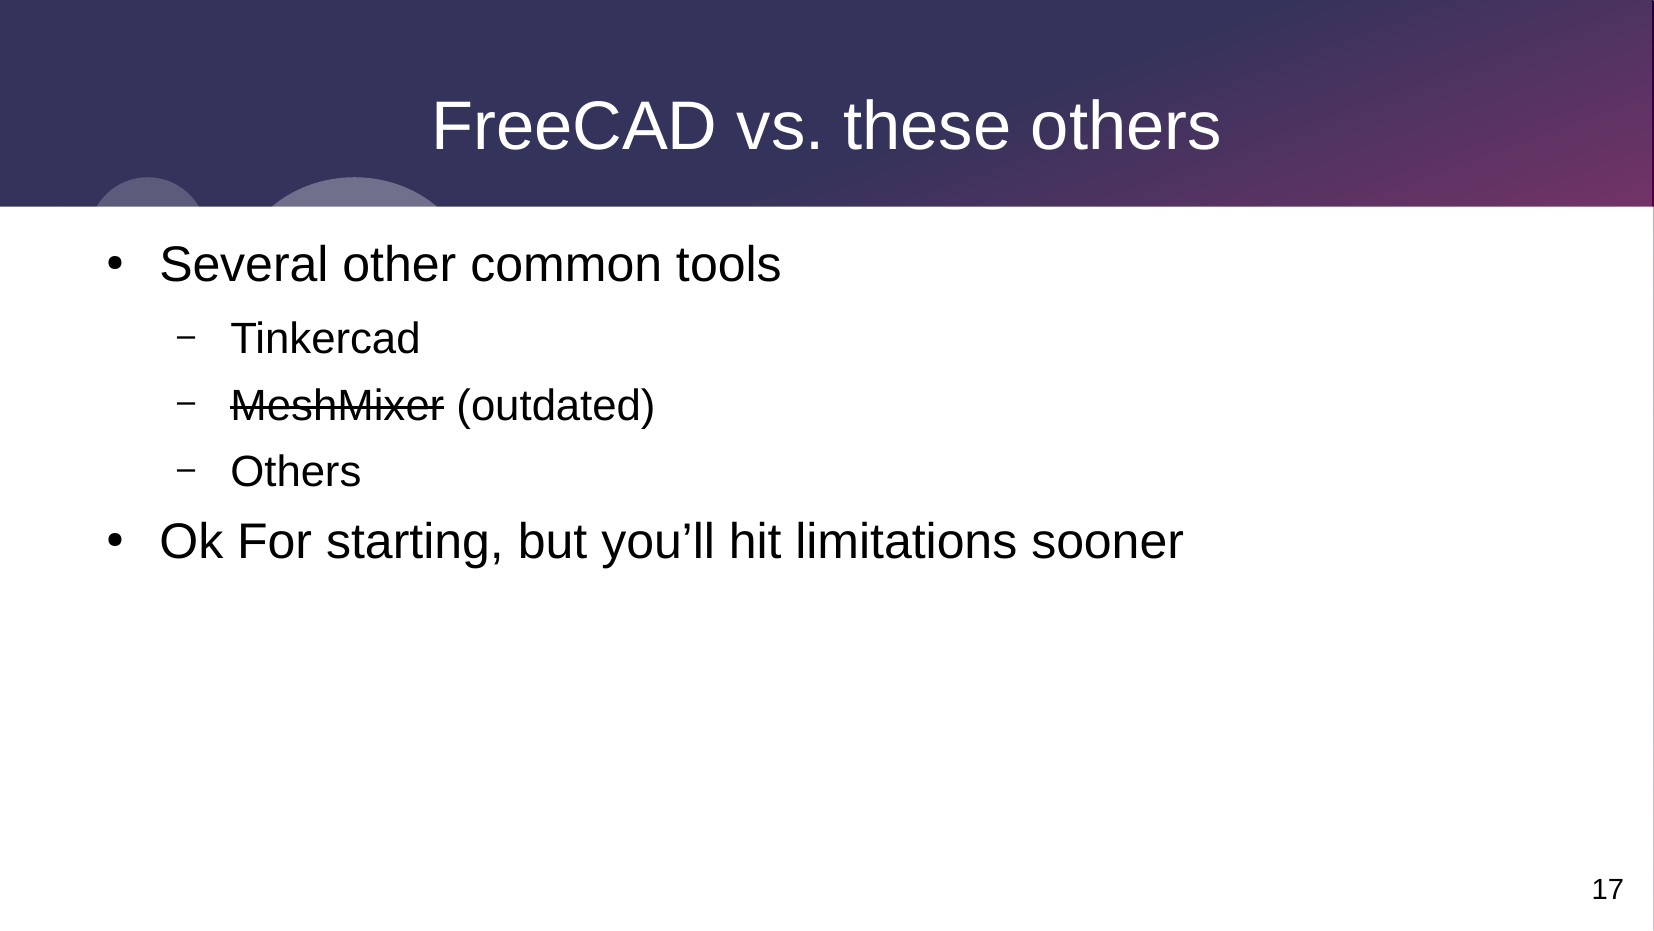

# FreeCAD vs. these others
Several other common tools
Tinkercad
MeshMixer (outdated)
Others
Ok For starting, but you’ll hit limitations sooner